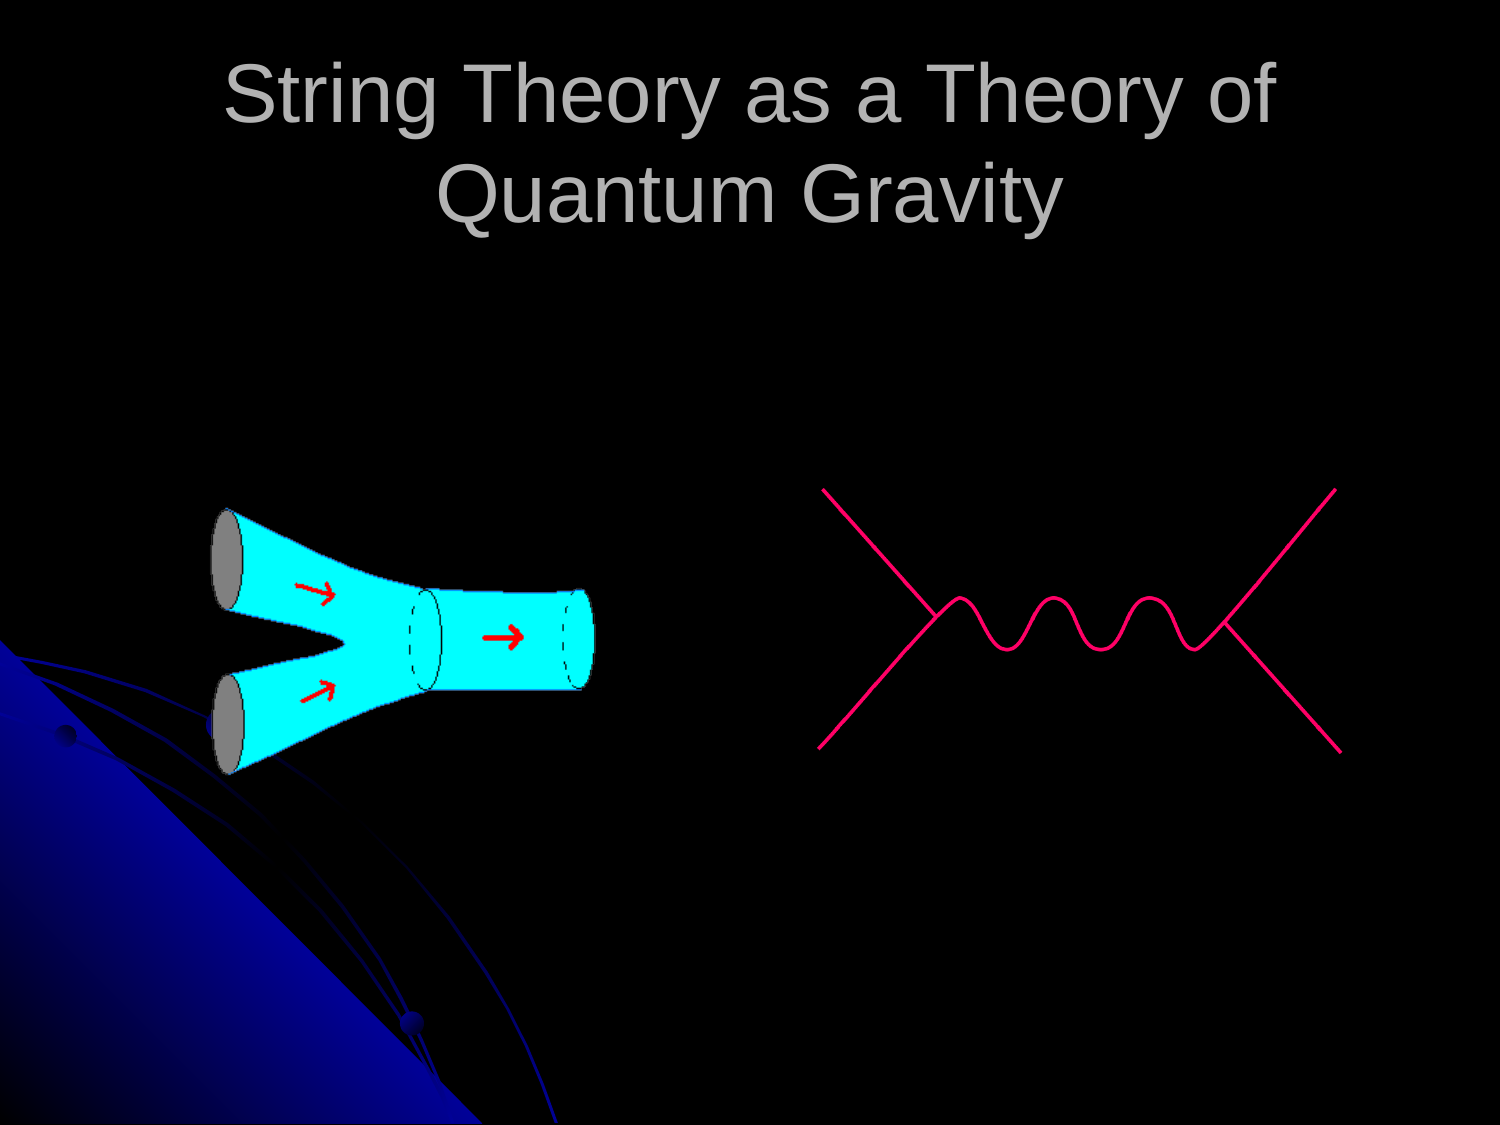

# String Theory as a Theory of Quantum Gravity